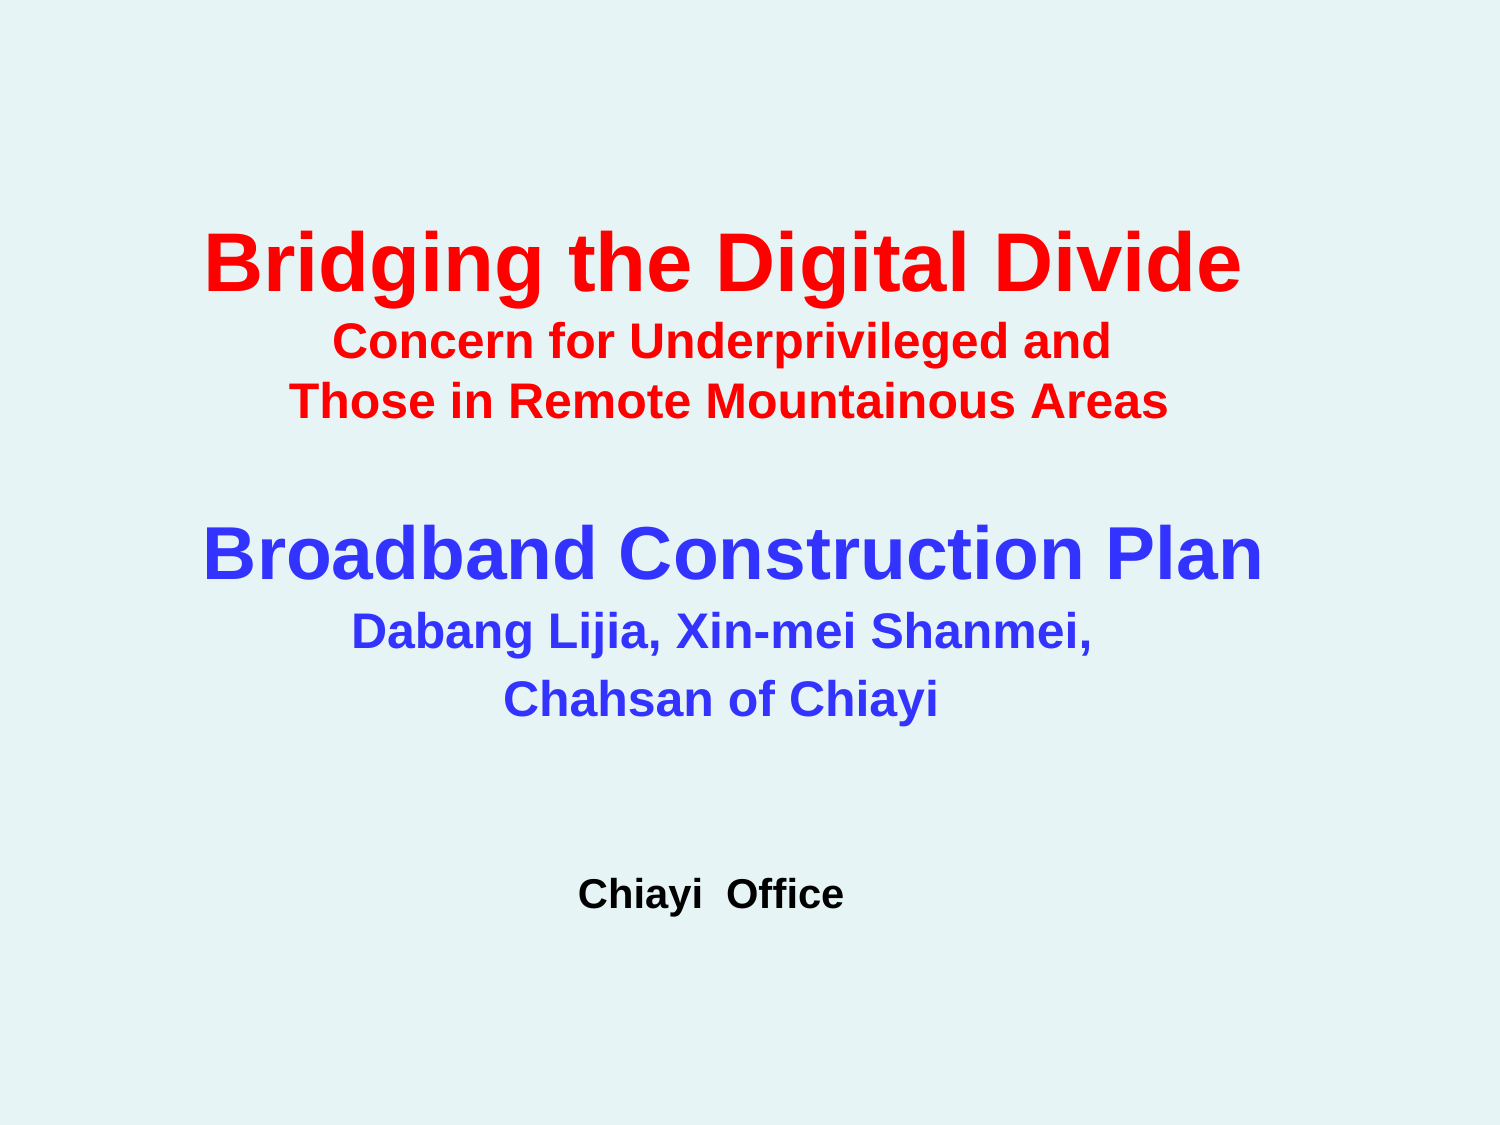

# Bridging the Digital Divide Concern for Underprivileged and Those in Remote Mountainous Areas Broadband Construction Plan Dabang Lijia, Xin-mei Shanmei, Chahsan of Chiayi
Chiayi Office